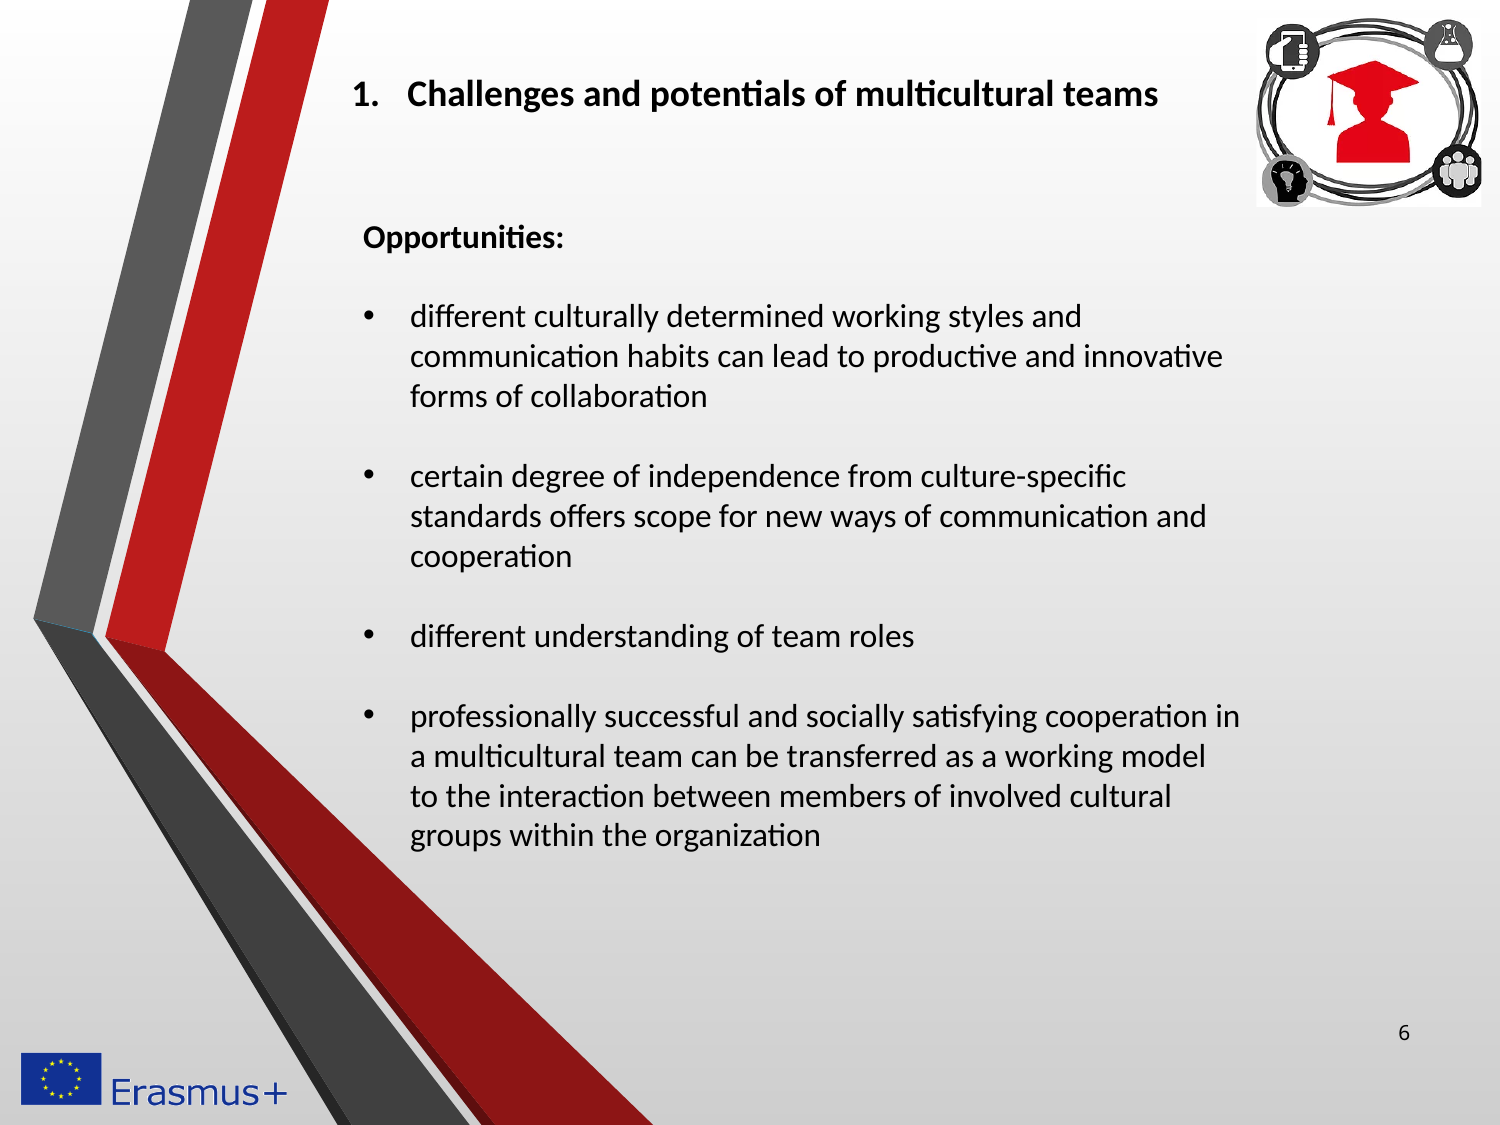

Challenges and potentials of multicultural teams
Opportunities:
different culturally determined working styles and communication habits can lead to productive and innovative forms of collaboration
certain degree of independence from culture-specific standards offers scope for new ways of communication and cooperation
different understanding of team roles
professionally successful and socially satisfying cooperation in a multicultural team can be transferred as a working model to the interaction between members of involved cultural groups within the organization